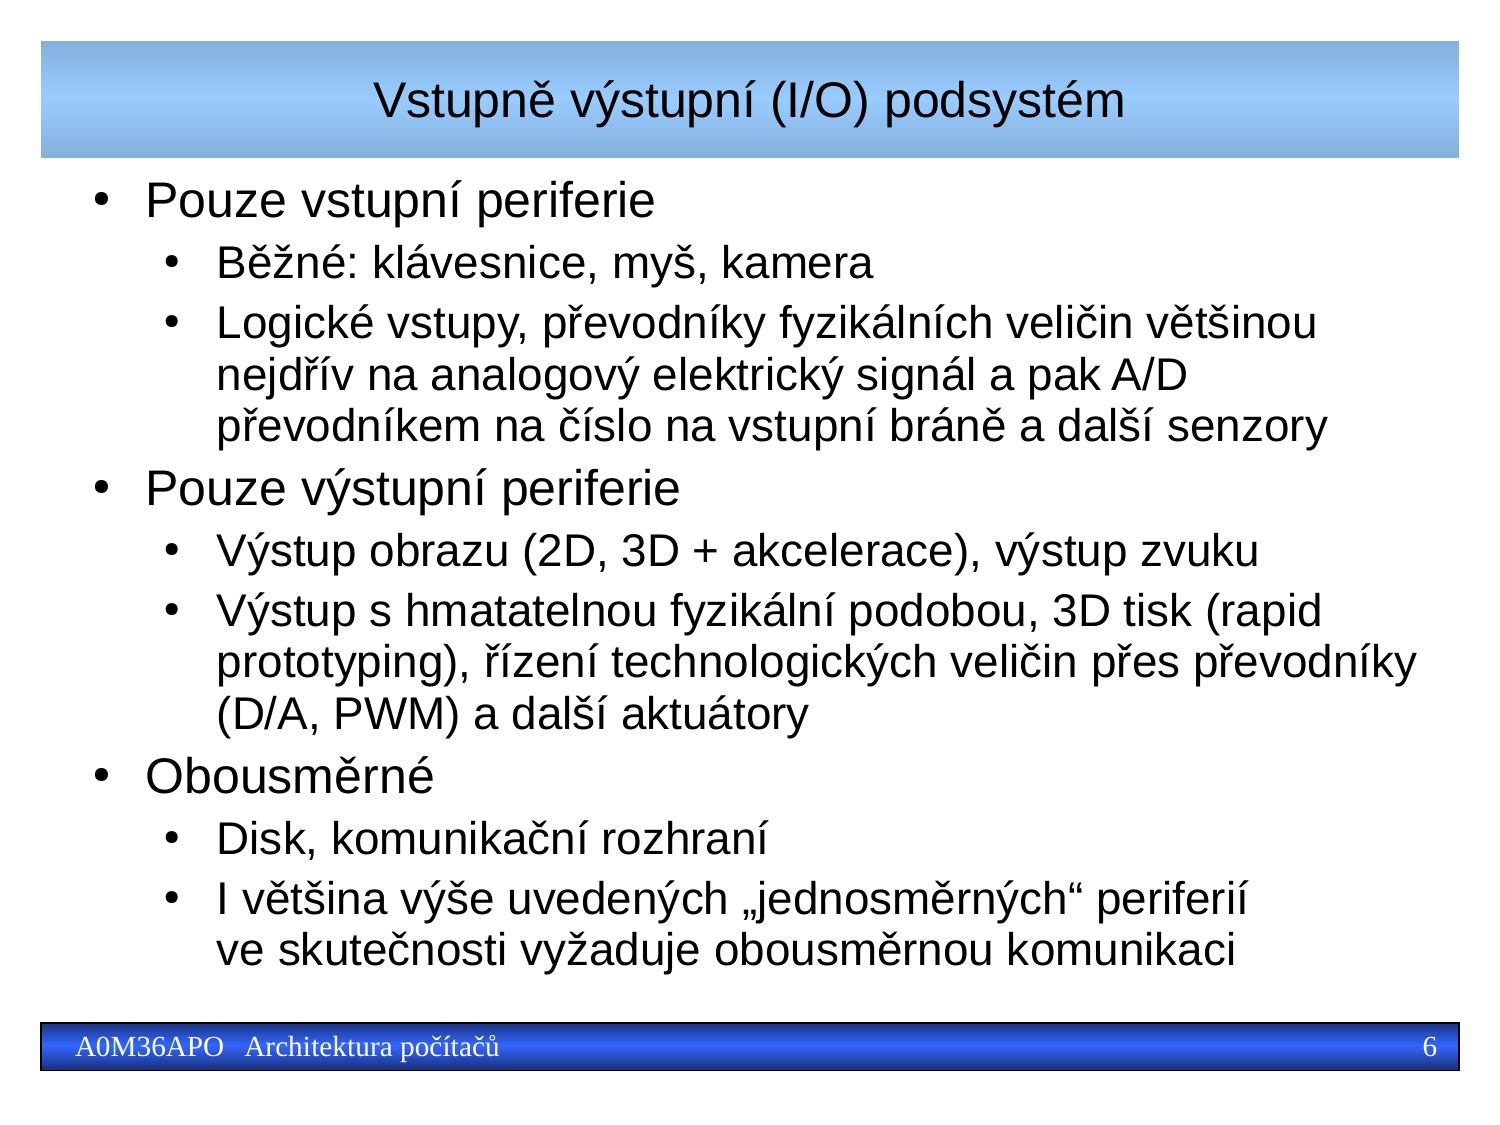

# Vstupně výstupní (I/O) podsystém
Pouze vstupní periferie
Běžné: klávesnice, myš, kamera
Logické vstupy, převodníky fyzikálních veličin většinou nejdřív na analogový elektrický signál a pak A/D převodníkem na číslo na vstupní bráně a další senzory
Pouze výstupní periferie
Výstup obrazu (2D, 3D + akcelerace), výstup zvuku
Výstup s hmatatelnou fyzikální podobou, 3D tisk (rapid prototyping), řízení technologických veličin přes převodníky (D/A, PWM) a další aktuátory
Obousměrné
Disk, komunikační rozhraní
I většina výše uvedených „jednosměrných“ periferií ve skutečnosti vyžaduje obousměrnou komunikaci
A0M36APO Architektura počítačů
6